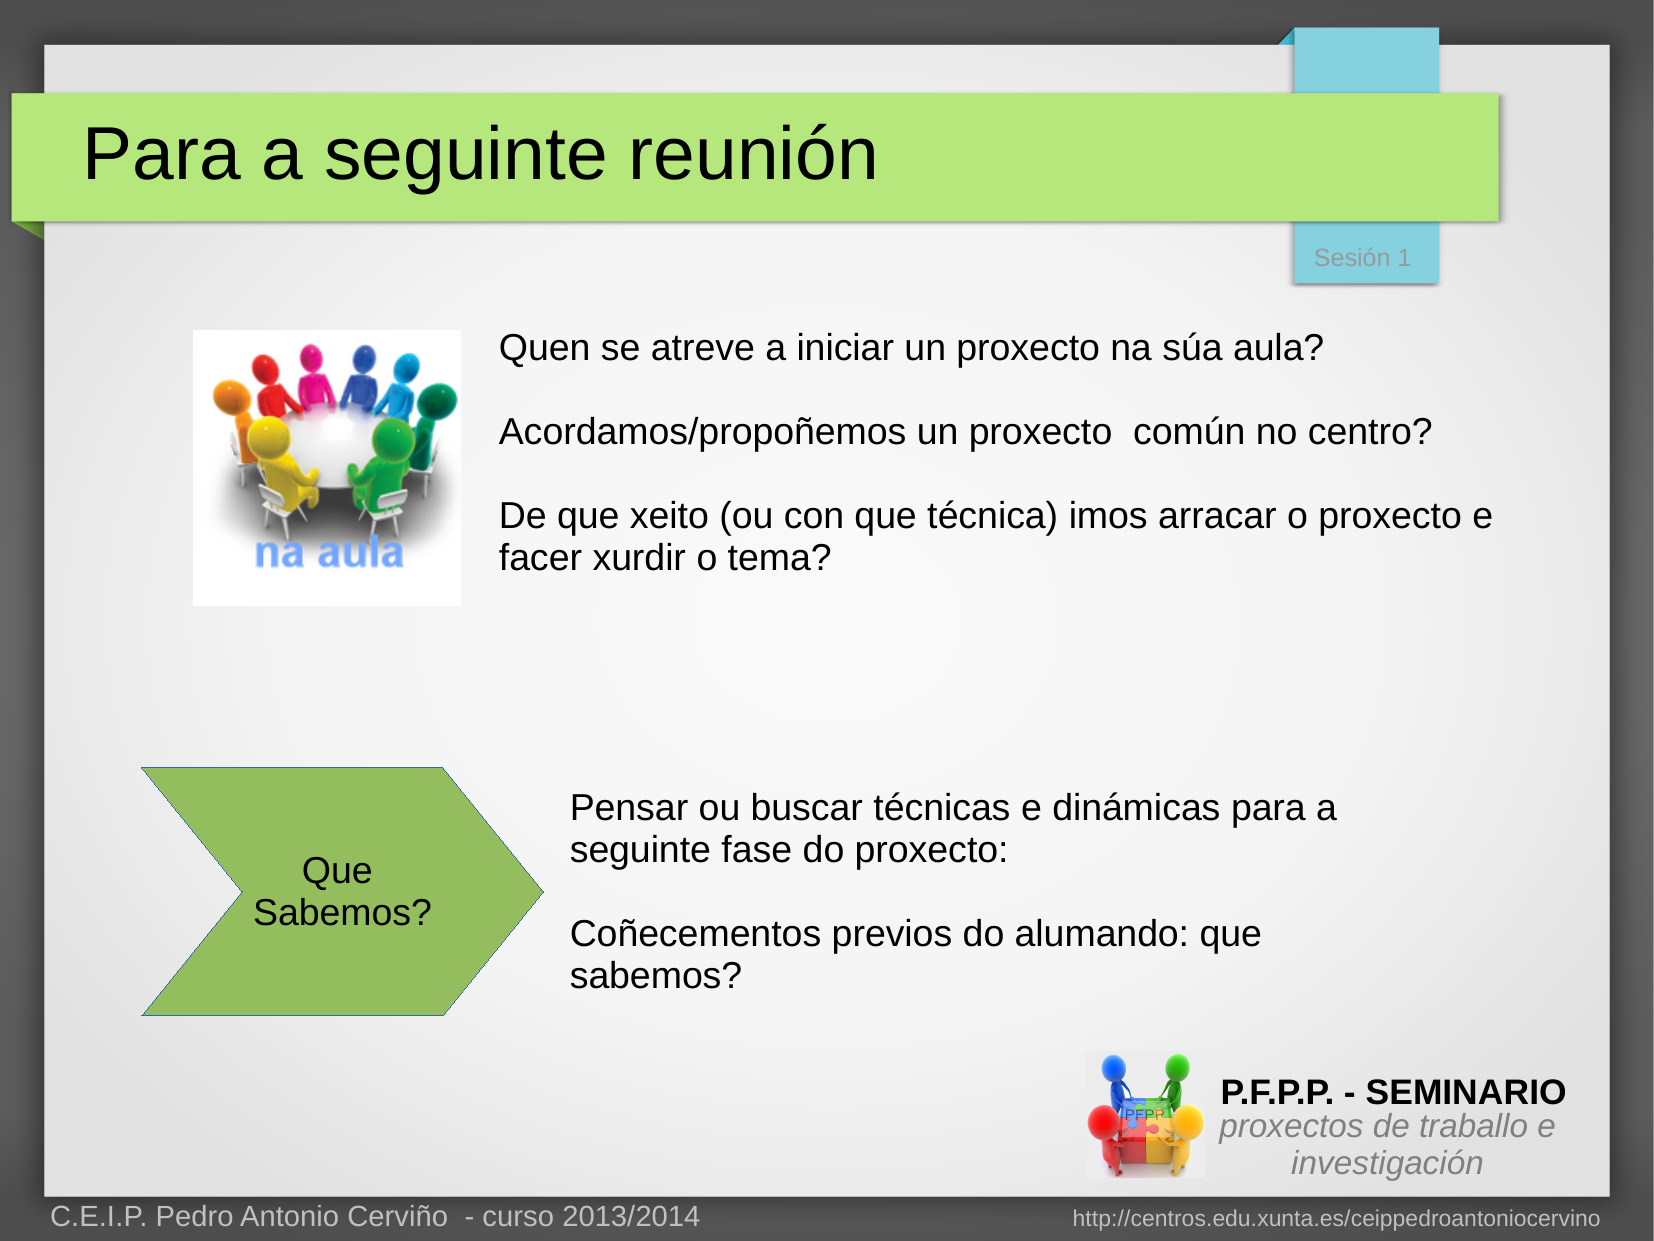

# Para a seguinte reunión
Sesión 1
Quen se atreve a iniciar un proxecto na súa aula?
Acordamos/propoñemos un proxecto común no centro?
De que xeito (ou con que técnica) imos arracar o proxecto e facer xurdir o tema?
Que
Sabemos?
Pensar ou buscar técnicas e dinámicas para a seguinte fase do proxecto:
Coñecementos previos do alumando: que sabemos?
P.F.P.P. - SEMINARIO
proxectos de traballo e investigación
C.E.I.P. Pedro Antonio Cerviño - curso 2013/2014 http://centros.edu.xunta.es/ceippedroantoniocervino